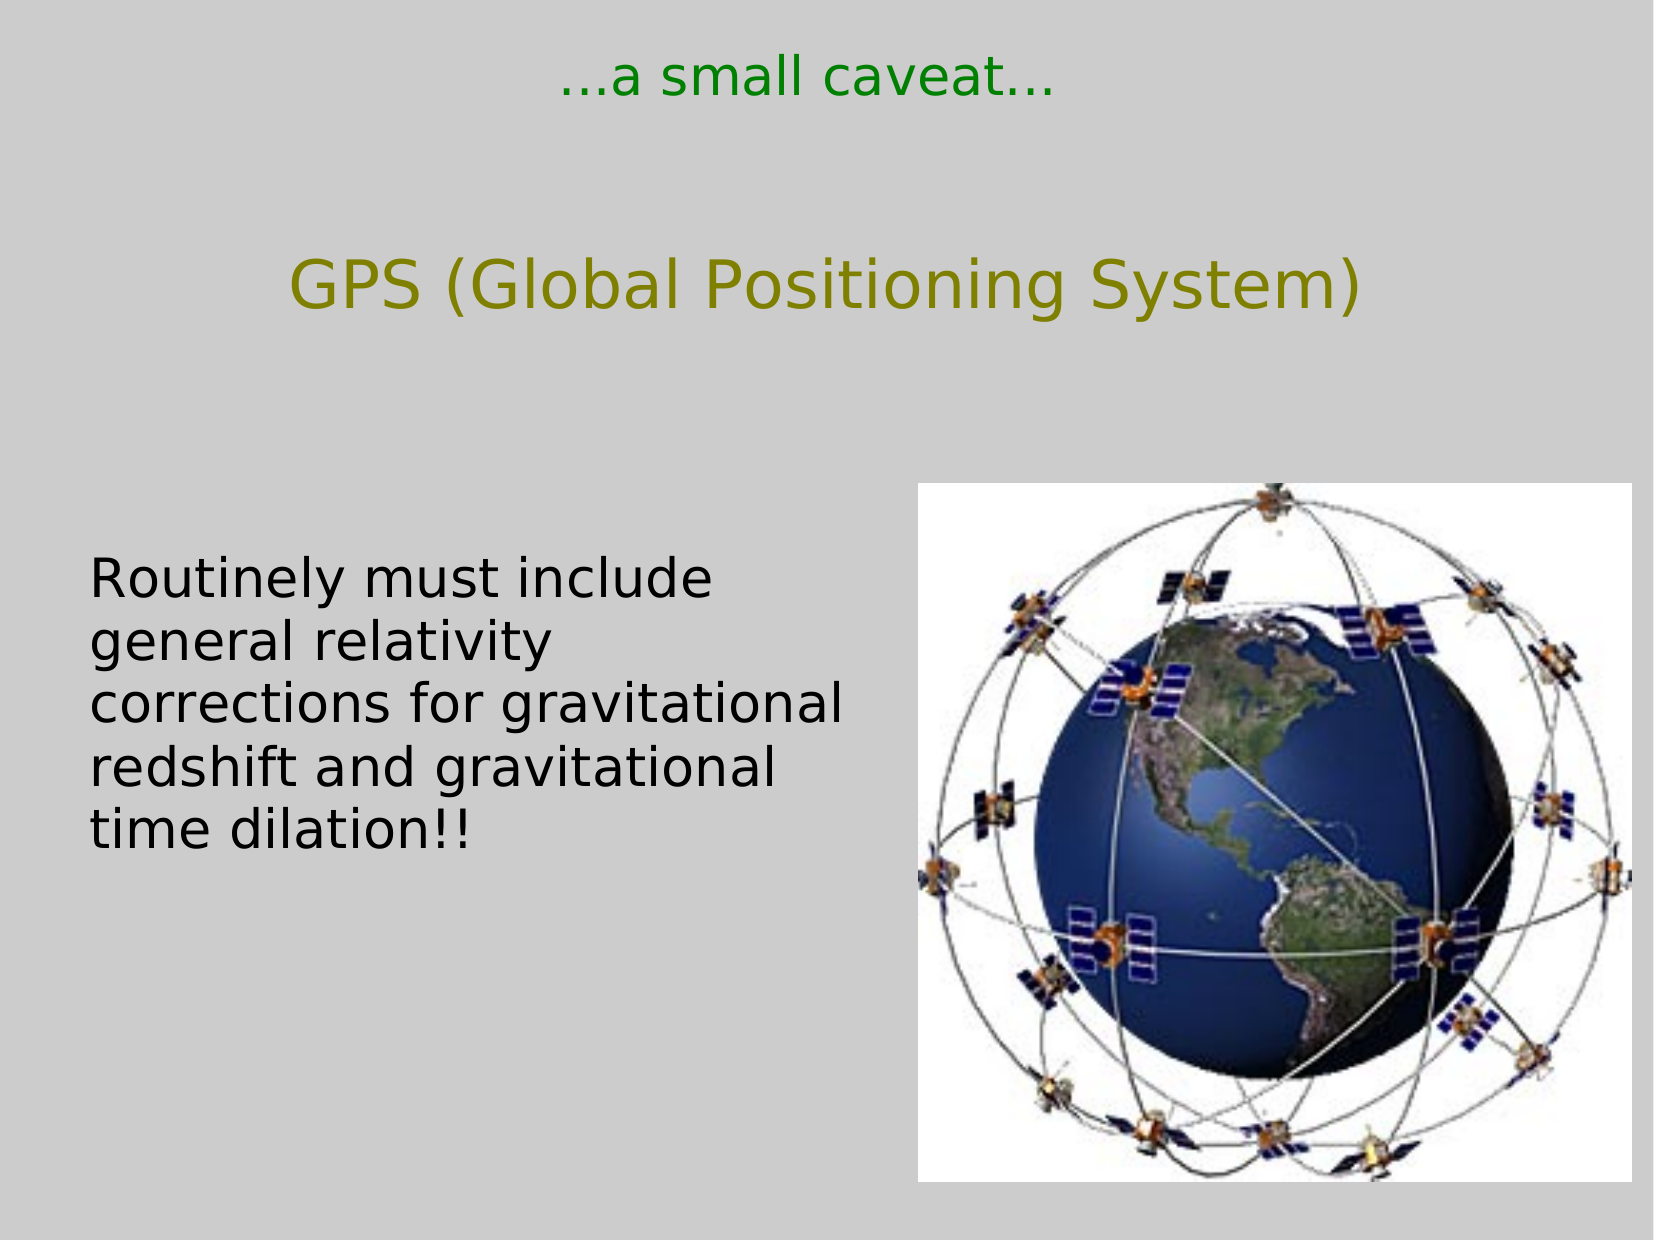

...a small caveat...
GPS (Global Positioning System)
Routinely must include general relativity corrections for gravitational redshift and gravitational time dilation!!